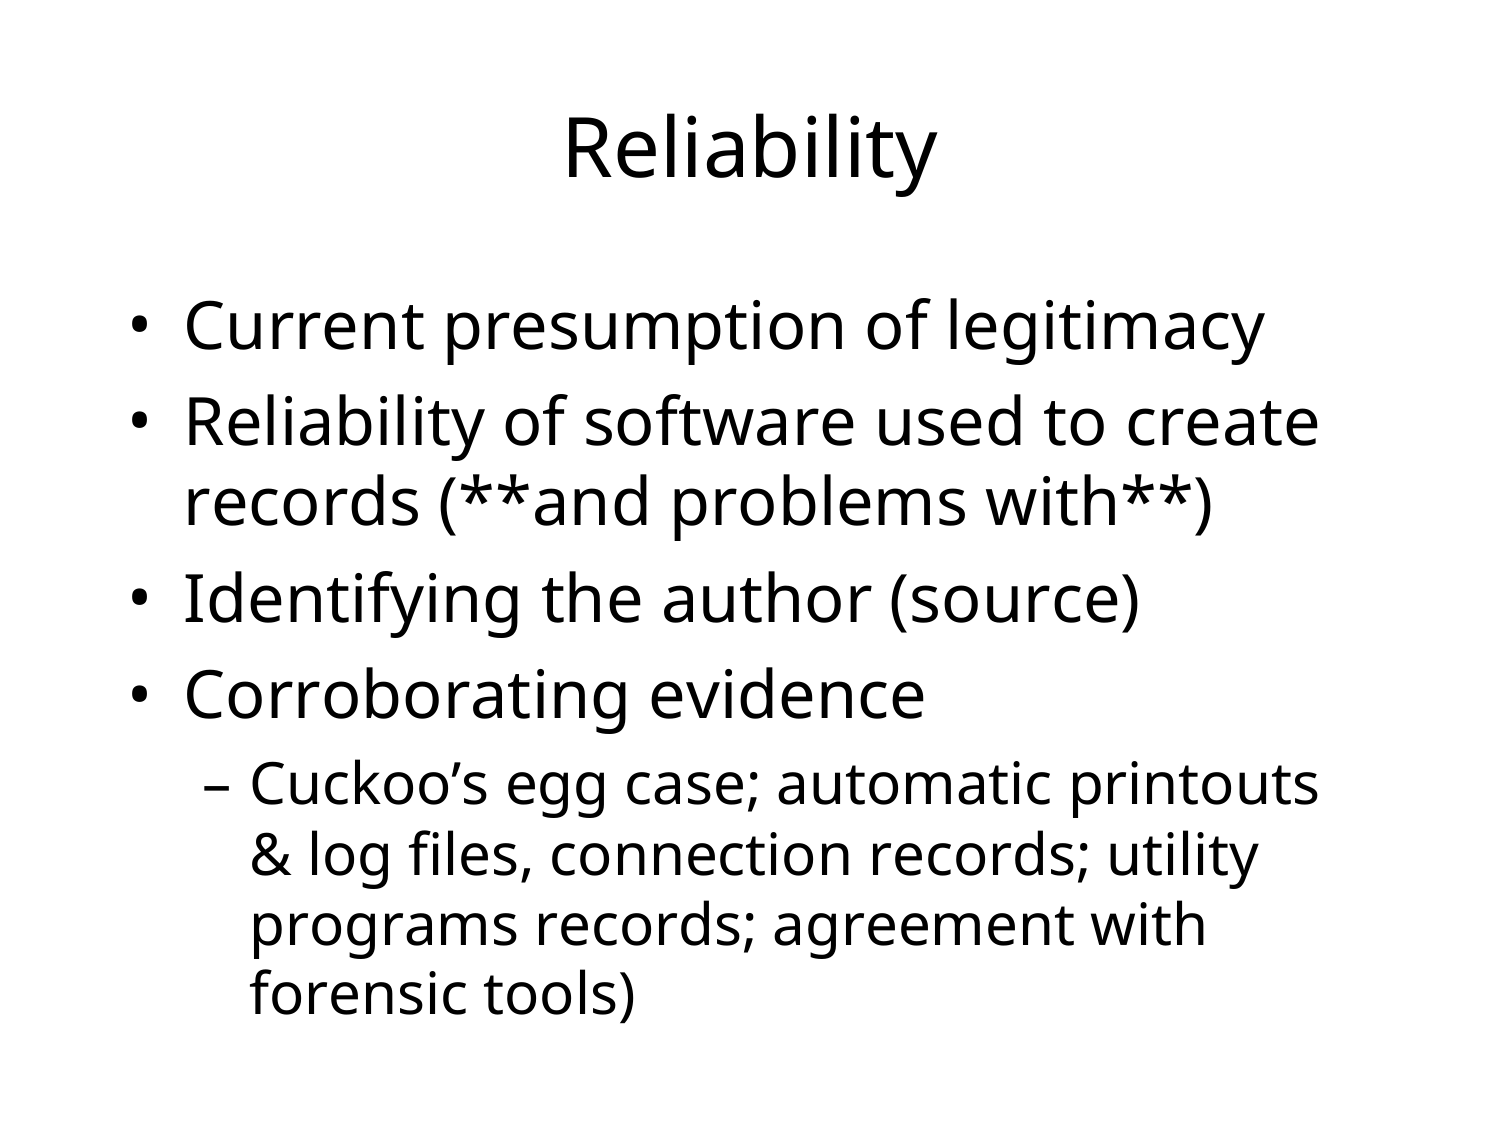

# Reliability
Current presumption of legitimacy
Reliability of software used to create records (**and problems with**)
Identifying the author (source)
Corroborating evidence
Cuckoo’s egg case; automatic printouts & log files, connection records; utility programs records; agreement with forensic tools)